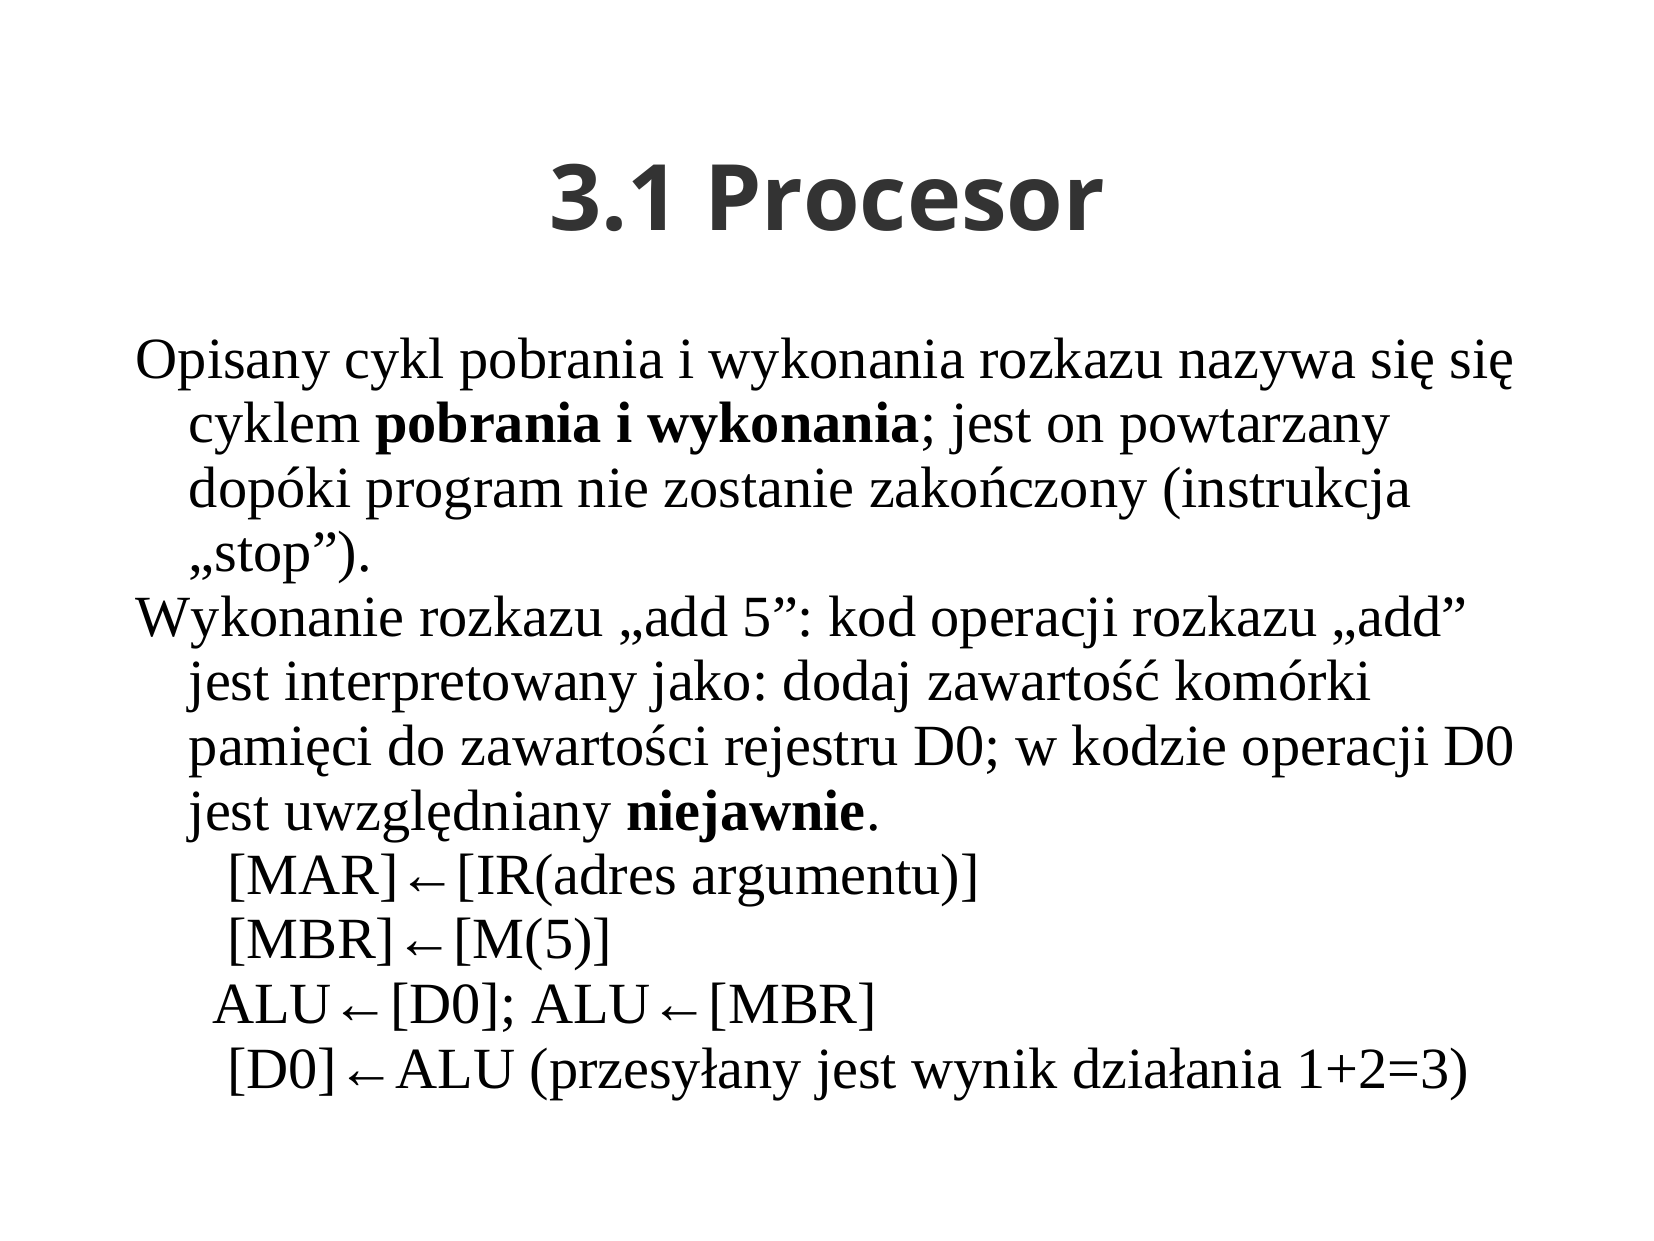

# 3.1 Procesor
Opisany cykl pobrania i wykonania rozkazu nazywa się się cyklem pobrania i wykonania; jest on powtarzany dopóki program nie zostanie zakończony (instrukcja „stop”).
Wykonanie rozkazu „add 5”: kod operacji rozkazu „add” jest interpretowany jako: dodaj zawartość komórki pamięci do zawartości rejestru D0; w kodzie operacji D0 jest uwzględniany niejawnie.
 [MAR]←[IR(adres argumentu)]
 [MBR]←[M(5)]
ALU←[D0]; ALU←[MBR]
 [D0]←ALU (przesyłany jest wynik działania 1+2=3)